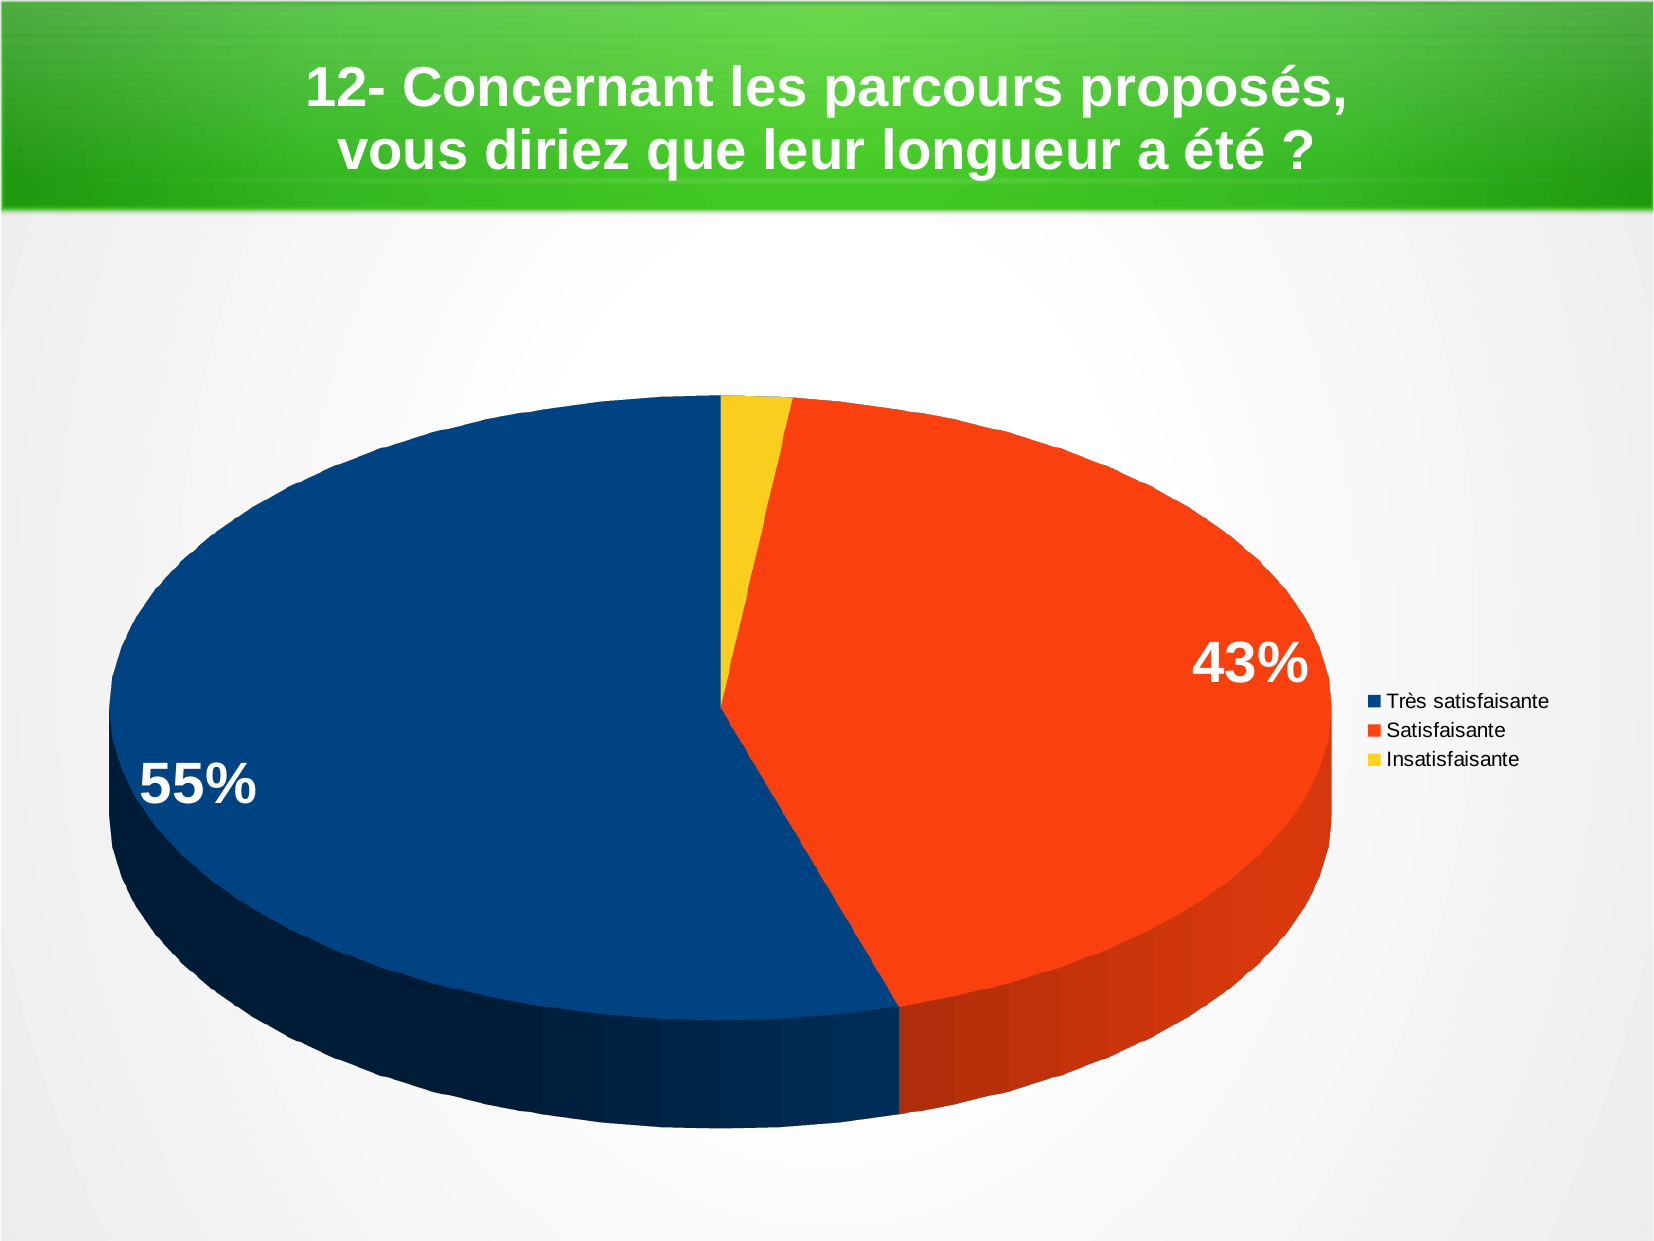

# 12- Concernant les parcours proposés, vous diriez que leur longueur a été ?
[unsupported chart]